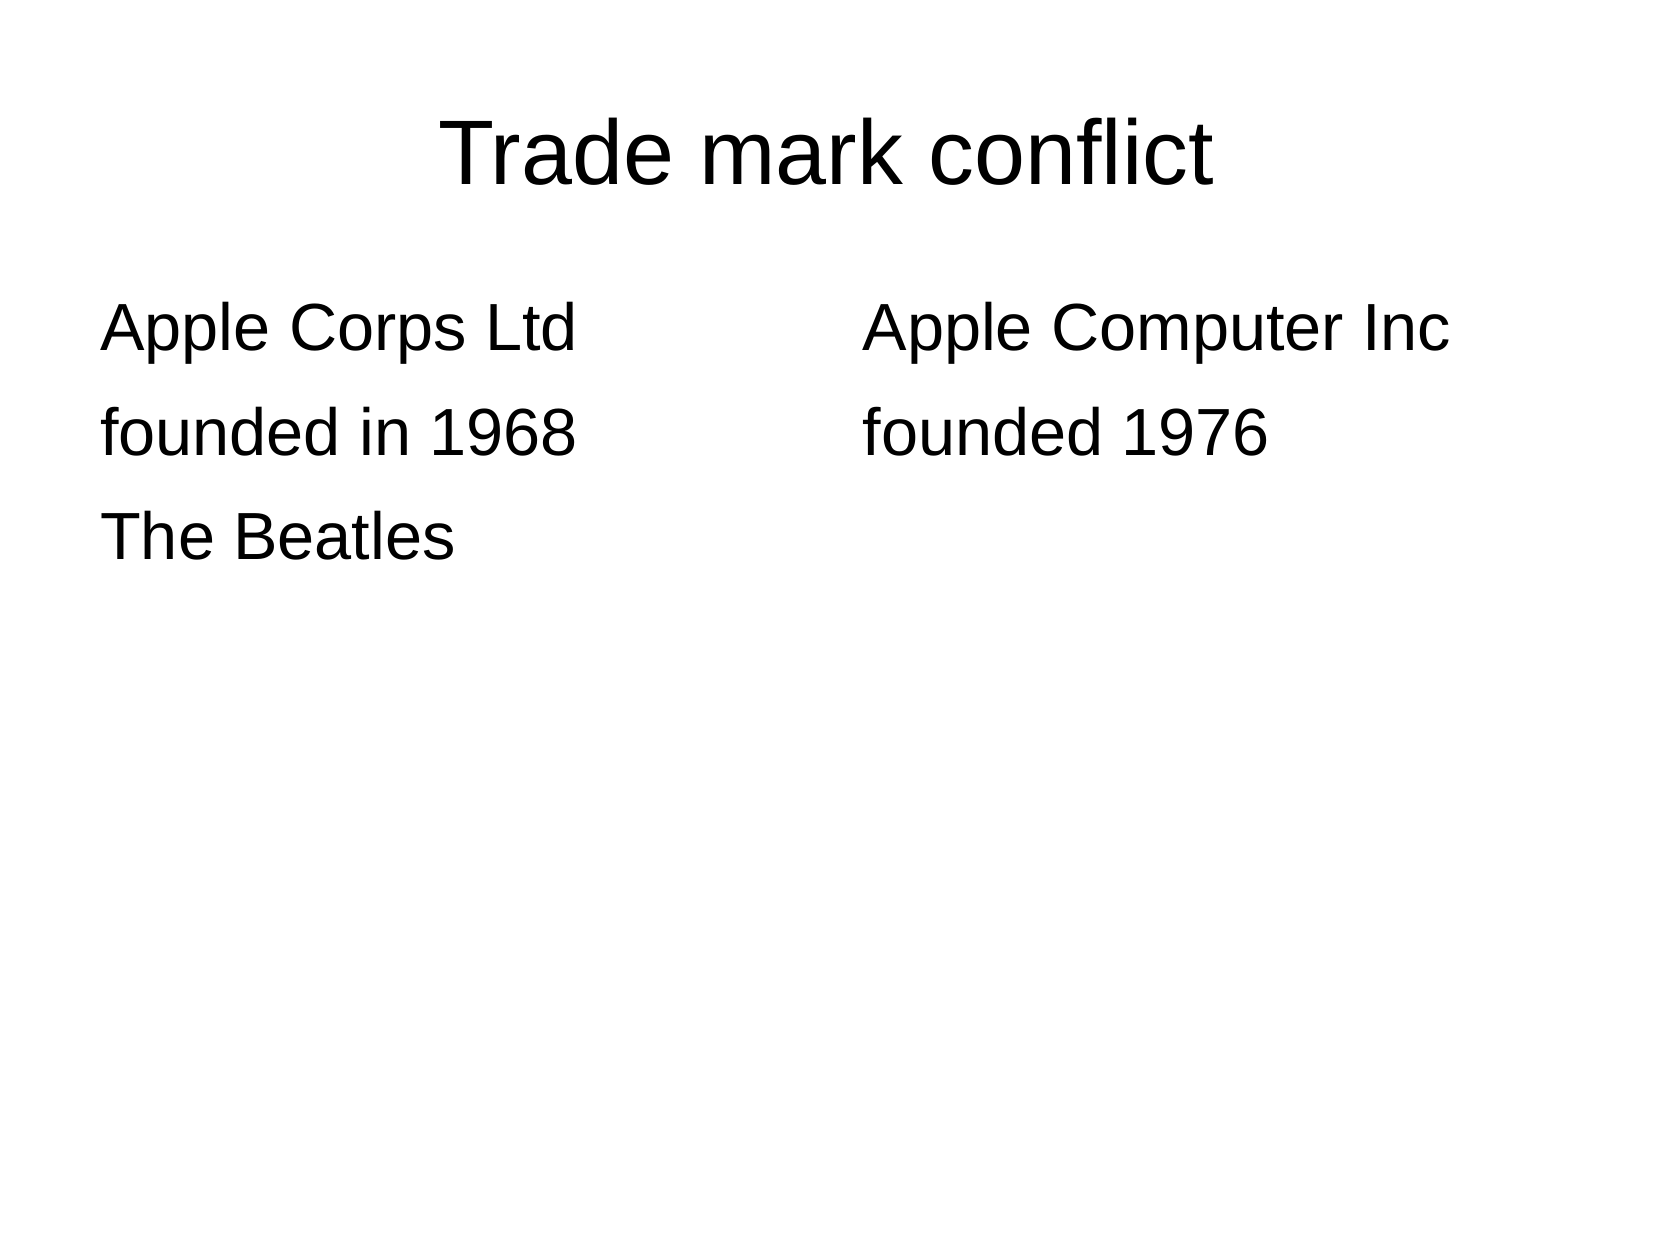

# Trade mark conflict
Apple Corps Ltd
founded in 1968
The Beatles
Apple Computer Inc
founded 1976